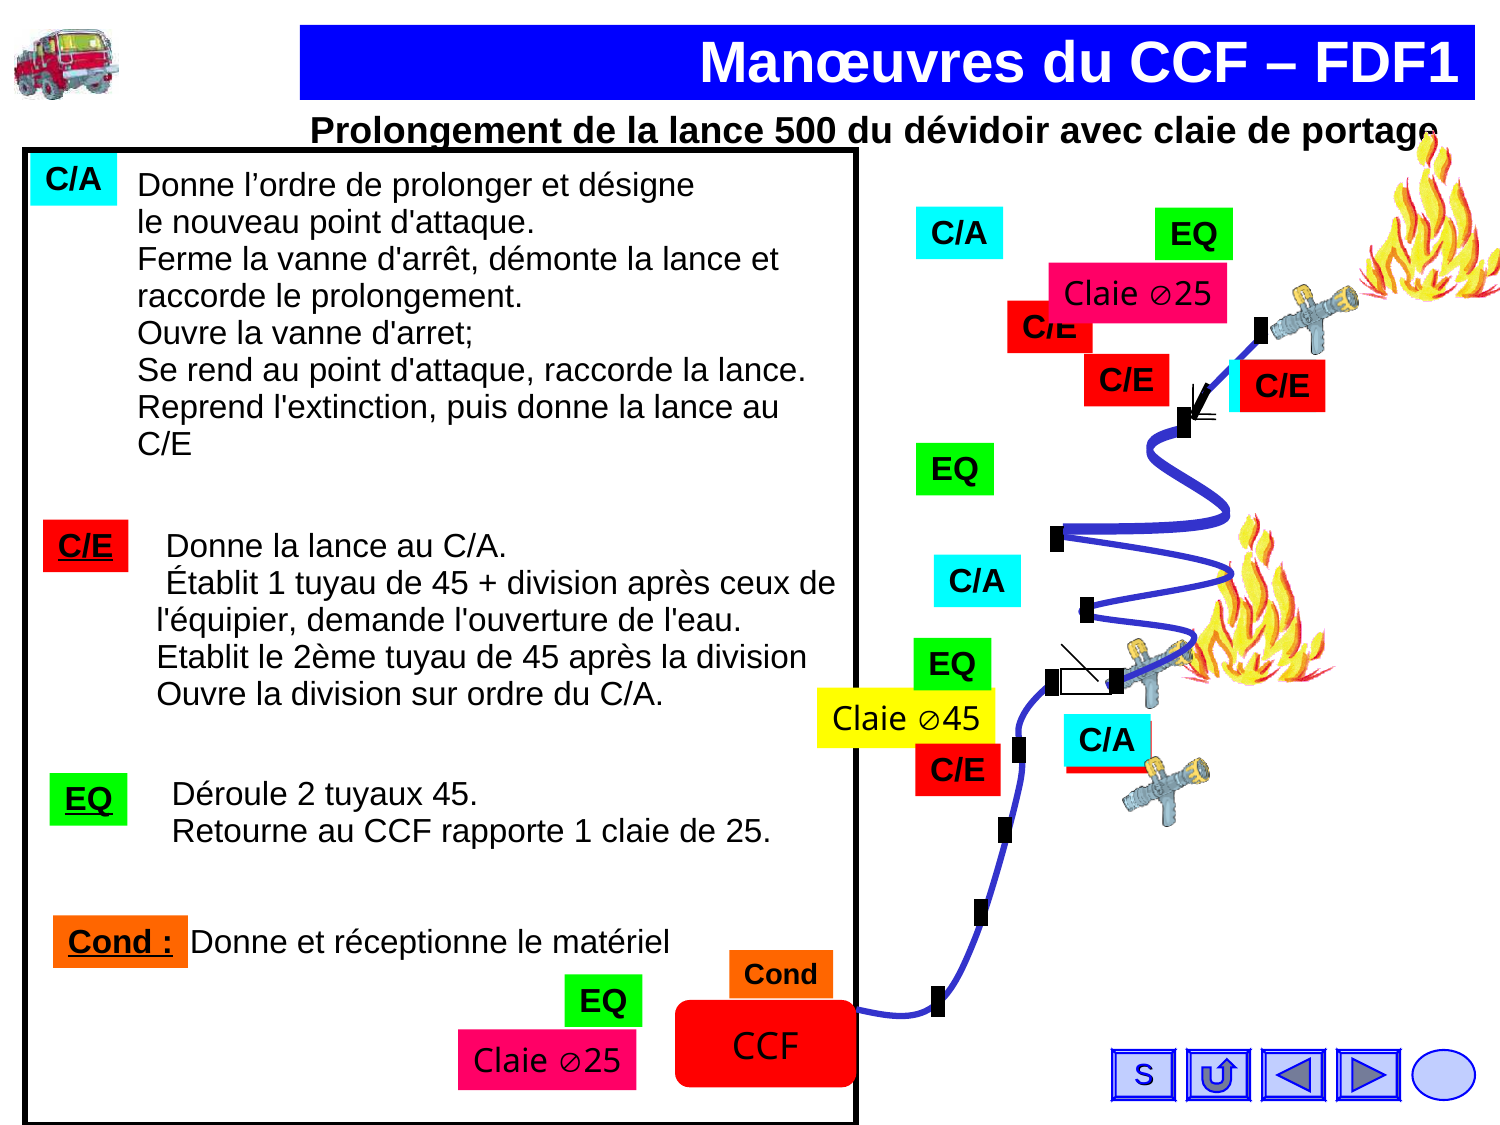

Manœuvres du CCF – FDF1
Prolongement de la lance 500 du dévidoir avec claie de portage
C/A
Donne l’ordre de prolonger et désigne
le nouveau point d'attaque.
Ferme la vanne d'arrêt, démonte la lance et
raccorde le prolongement.
Ouvre la vanne d'arret;
Se rend au point d'attaque, raccorde la lance.
Reprend l'extinction, puis donne la lance au
C/E
C/A
EQ
Claie 25
C/E
C/E
C/A
C/E
EQ
C/E
 Donne la lance au C/A.
 Établit 1 tuyau de 45 + division après ceux de
l'équipier, demande l'ouverture de l'eau.
Etablit le 2ème tuyau de 45 après la division
Ouvre la division sur ordre du C/A.
C/A
EQ
Claie 45
C/A
C/E
C/E
 Déroule 2 tuyaux 45.
 Retourne au CCF rapporte 1 claie de 25.
EQ
Cond :
 Donne et réceptionne le matériel
Cond
EQ
Claie 25
CCF